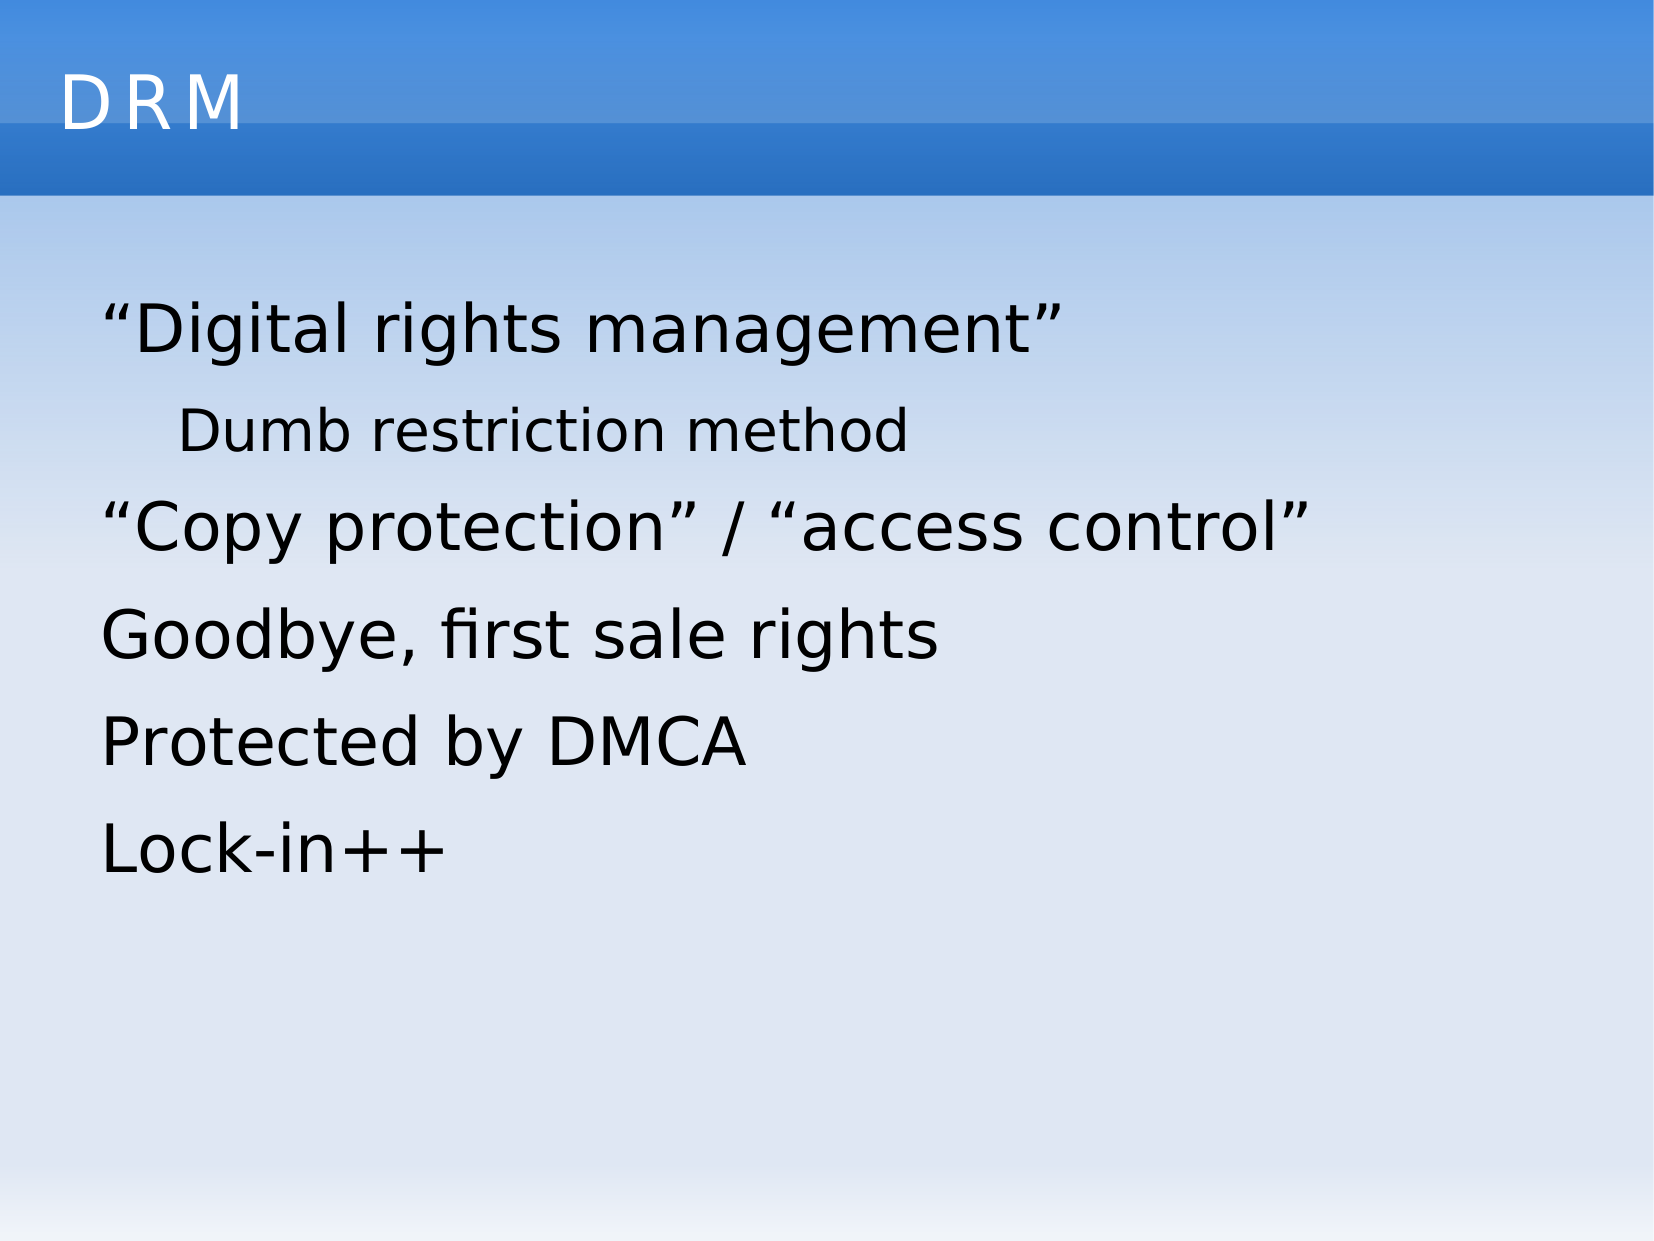

# DRM
“Digital rights management”
Dumb restriction method
“Copy protection” / “access control”
Goodbye, first sale rights
Protected by DMCA
Lock-in++